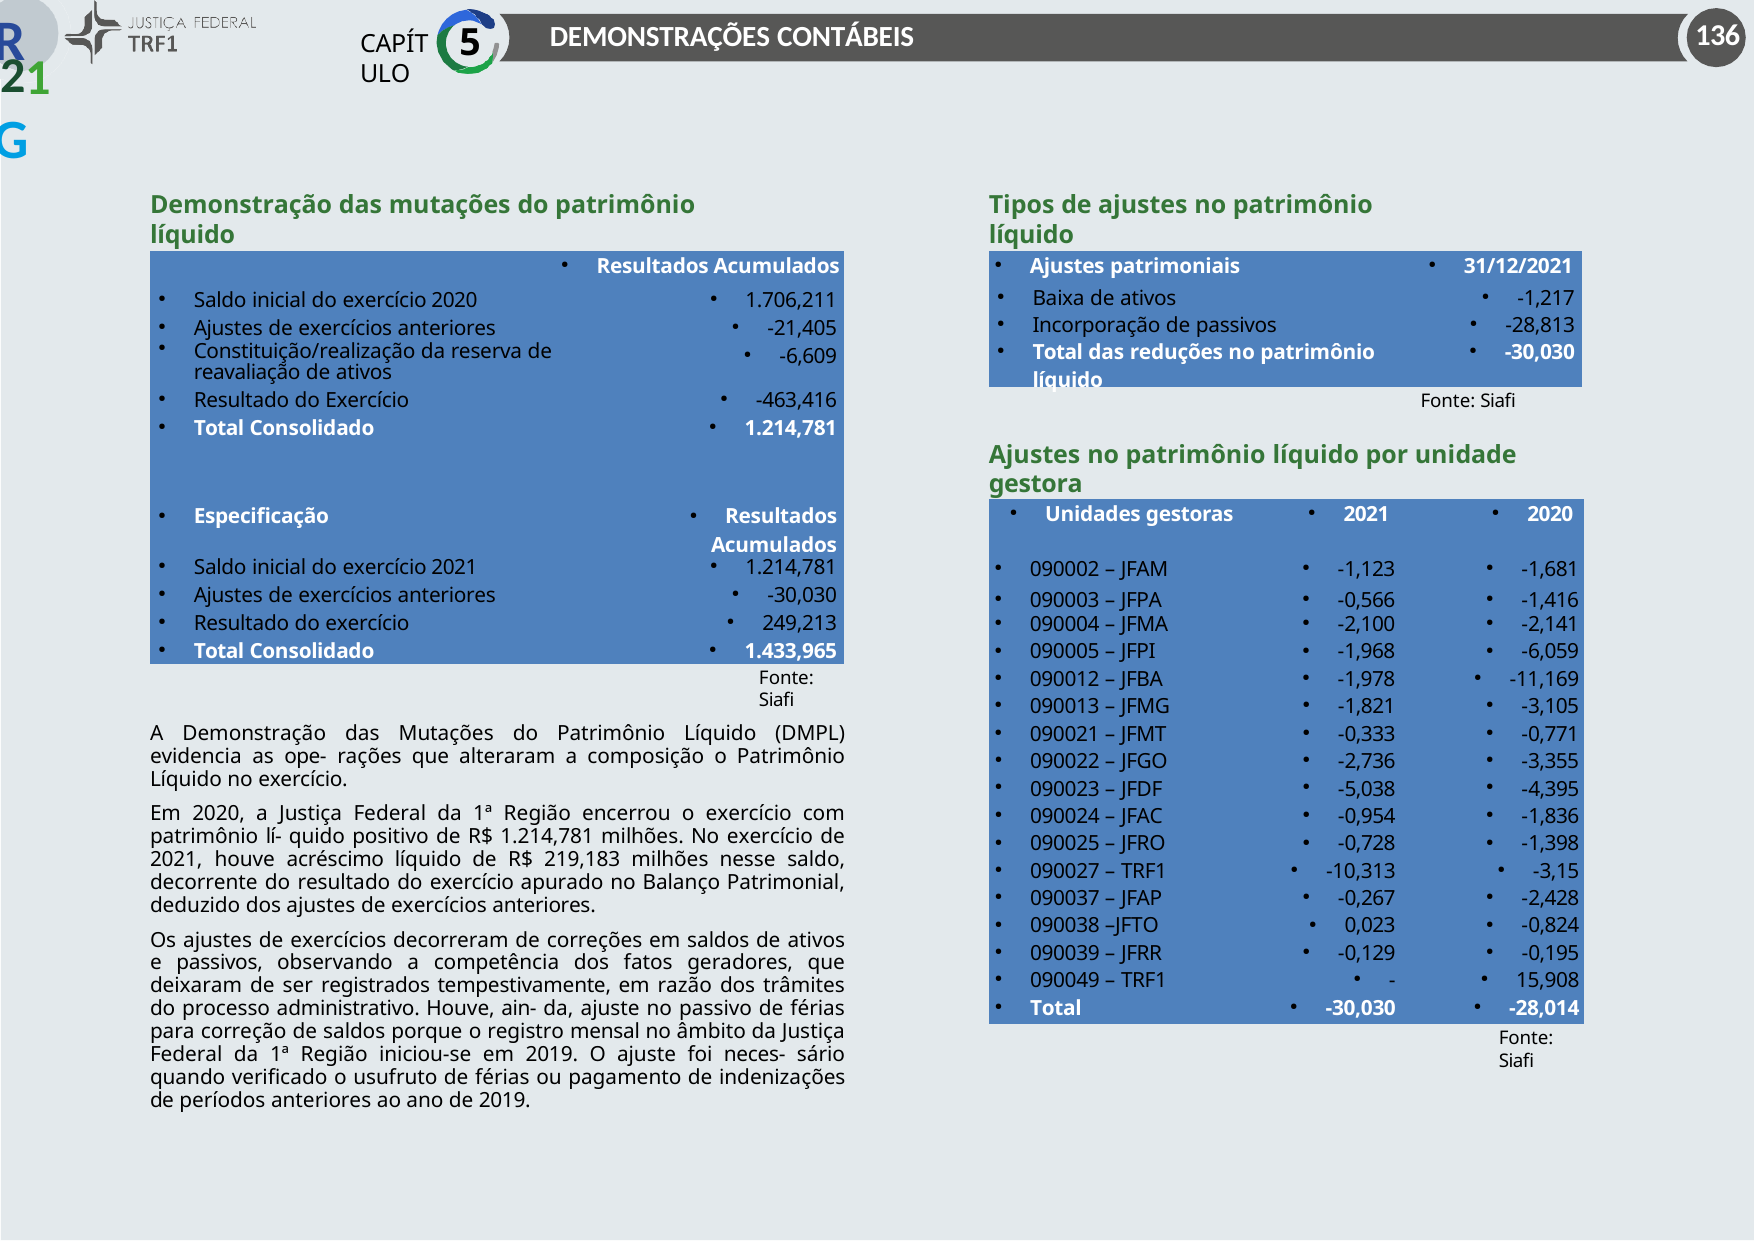

RG
136
21
DEMONSTRAÇÕES CONTÁBEIS
5
CAPÍTULO
Demonstração das mutações do patrimônio líquido
(Em R$ milhões)
Tipos de ajustes no patrimônio líquido
(Em R$ milhões)
| Resultados Acumulados | |
| --- | --- |
| Saldo inicial do exercício 2020 | 1.706,211 |
| Ajustes de exercícios anteriores | -21,405 |
| Constituição/realização da reserva de reavaliação de ativos | -6,609 |
| Resultado do Exercício | -463,416 |
| Total Consolidado | 1.214,781 |
| | |
| Especificação | Resultados Acumulados |
| Saldo inicial do exercício 2021 | 1.214,781 |
| Ajustes de exercícios anteriores | -30,030 |
| Resultado do exercício | 249,213 |
| Total Consolidado | 1.433,965 |
| Ajustes patrimoniais | 31/12/2021 |
| --- | --- |
| Baixa de ativos | -1,217 |
| Incorporação de passivos | -28,813 |
| Total das reduções no patrimônio líquido | -30,030 |
Fonte: Siafi
Ajustes no patrimônio líquido por unidade gestora
(Em R$ milhões)
| Unidades gestoras | 2021 | 2020 |
| --- | --- | --- |
| 090002 – JFAM | -1,123 | -1,681 |
| 090003 – JFPA | -0,566 | -1,416 |
| 090004 – JFMA | -2,100 | -2,141 |
| 090005 – JFPI | -1,968 | -6,059 |
| 090012 – JFBA | -1,978 | -11,169 |
| 090013 – JFMG | -1,821 | -3,105 |
| 090021 – JFMT | -0,333 | -0,771 |
| 090022 – JFGO | -2,736 | -3,355 |
| 090023 – JFDF | -5,038 | -4,395 |
| 090024 – JFAC | -0,954 | -1,836 |
| 090025 – JFRO | -0,728 | -1,398 |
| 090027 – TRF1 | -10,313 | -3,15 |
| 090037 – JFAP | -0,267 | -2,428 |
| 090038 –JFTO | 0,023 | -0,824 |
| 090039 – JFRR | -0,129 | -0,195 |
| 090049 – TRF1 | - | 15,908 |
| Total | -30,030 | -28,014 |
Fonte: Siafi
A Demonstração das Mutações do Patrimônio Líquido (DMPL) evidencia as ope- rações que alteraram a composição o Patrimônio Líquido no exercício.
Em 2020, a Justiça Federal da 1ª Região encerrou o exercício com patrimônio lí- quido positivo de R$ 1.214,781 milhões. No exercício de 2021, houve acréscimo líquido de R$ 219,183 milhões nesse saldo, decorrente do resultado do exercício apurado no Balanço Patrimonial, deduzido dos ajustes de exercícios anteriores.
Os ajustes de exercícios decorreram de correções em saldos de ativos e passivos, observando a competência dos fatos geradores, que deixaram de ser registrados tempestivamente, em razão dos trâmites do processo administrativo. Houve, ain- da, ajuste no passivo de férias para correção de saldos porque o registro mensal no âmbito da Justiça Federal da 1ª Região iniciou-se em 2019. O ajuste foi neces- sário quando verificado o usufruto de férias ou pagamento de indenizações de períodos anteriores ao ano de 2019.
Fonte: Siafi